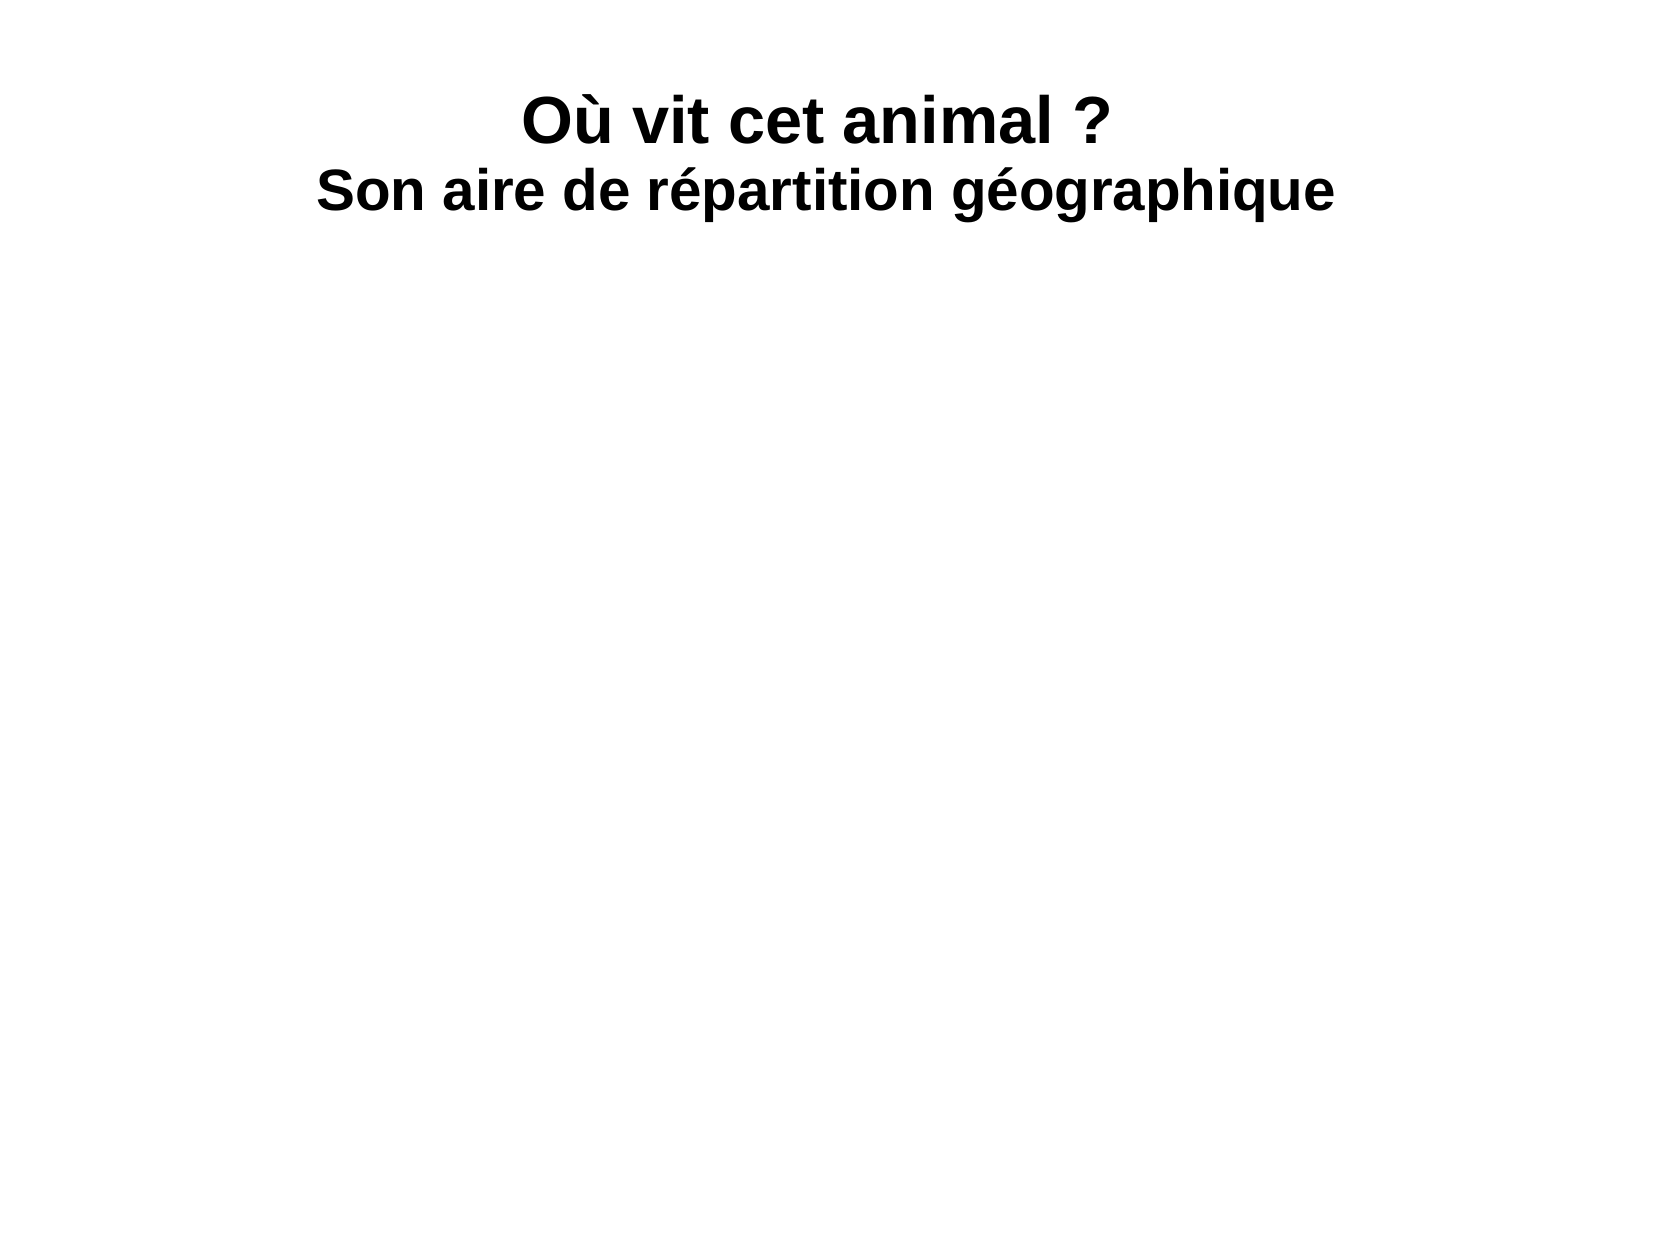

# Où vit cet animal ? Son aire de répartition géographique